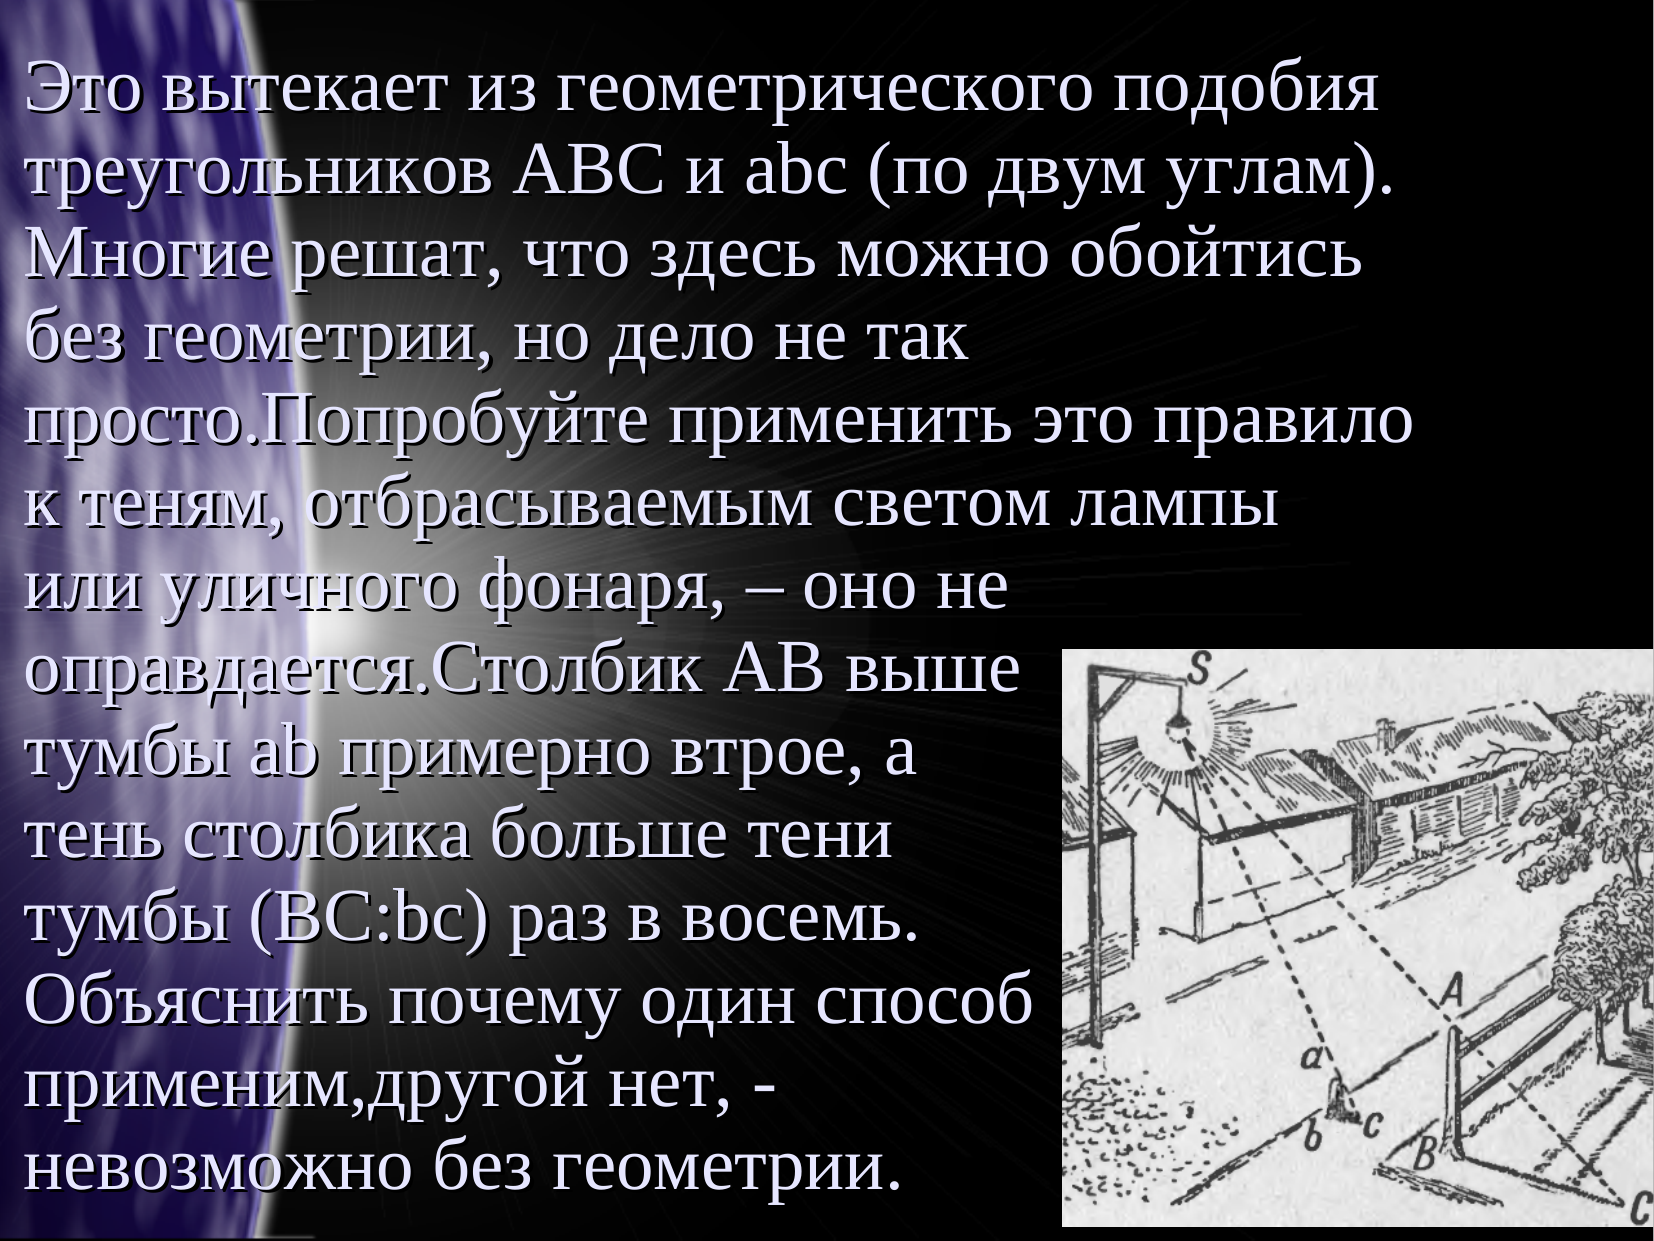

# Это вытекает из геометрического подобия треугольников ABC и abc (по двум углам). Многие решат, что здесь можно обойтись без геометрии, но дело не так просто.Попробуйте применить это правило к теням, отбрасываемым светом лампы или уличного фонаря, – оно не оправдается.Столбик AB выше тумбы ab примерно втрое, а тень столбика больше тени тумбы (BC:bc) раз в восемь. Объяснить почему один способ применим,другой нет, - невозможно без геометрии.